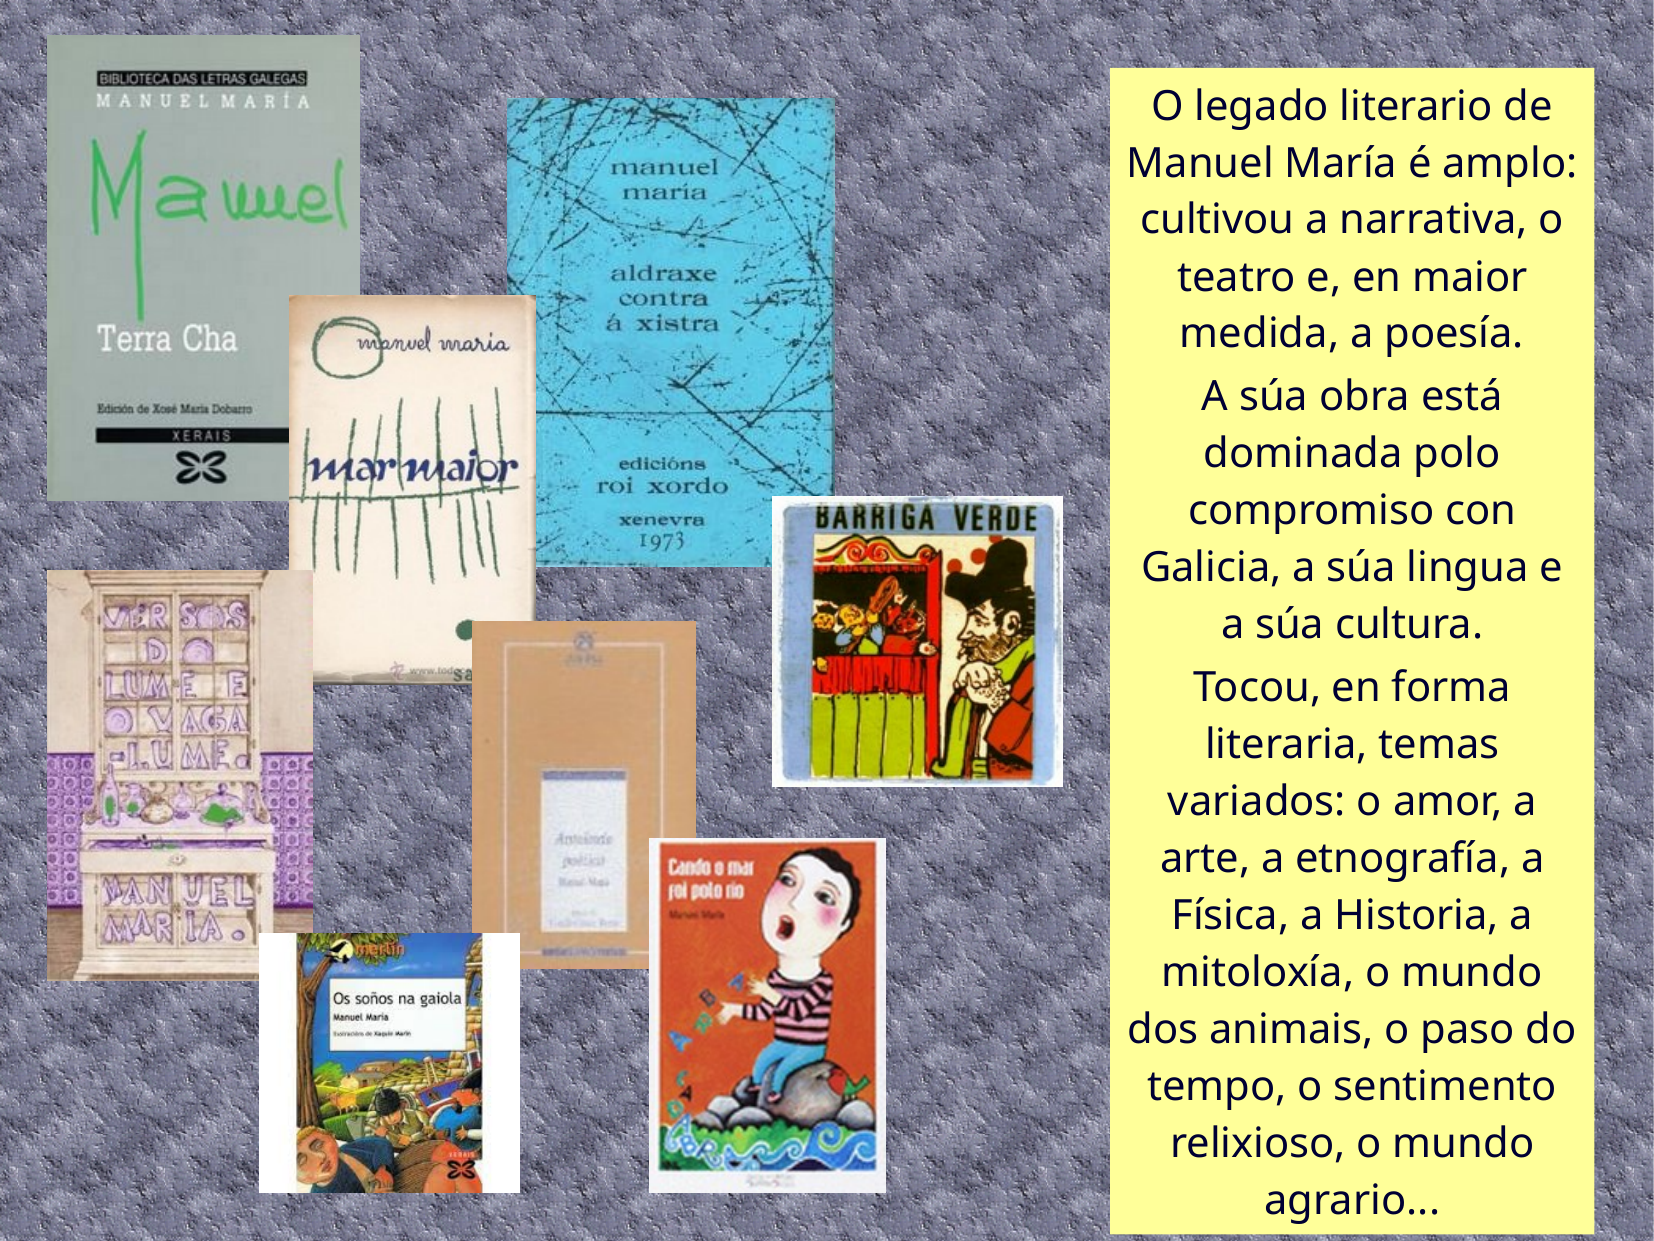

O legado literario de Manuel María é amplo: cultivou a narrativa, o teatro e, en maior medida, a poesía.
A súa obra está dominada polo compromiso con Galicia, a súa lingua e a súa cultura.
Tocou, en forma literaria, temas variados: o amor, a arte, a etnografía, a Física, a Historia, a mitoloxía, o mundo dos animais, o paso do tempo, o sentimento relixioso, o mundo agrario...